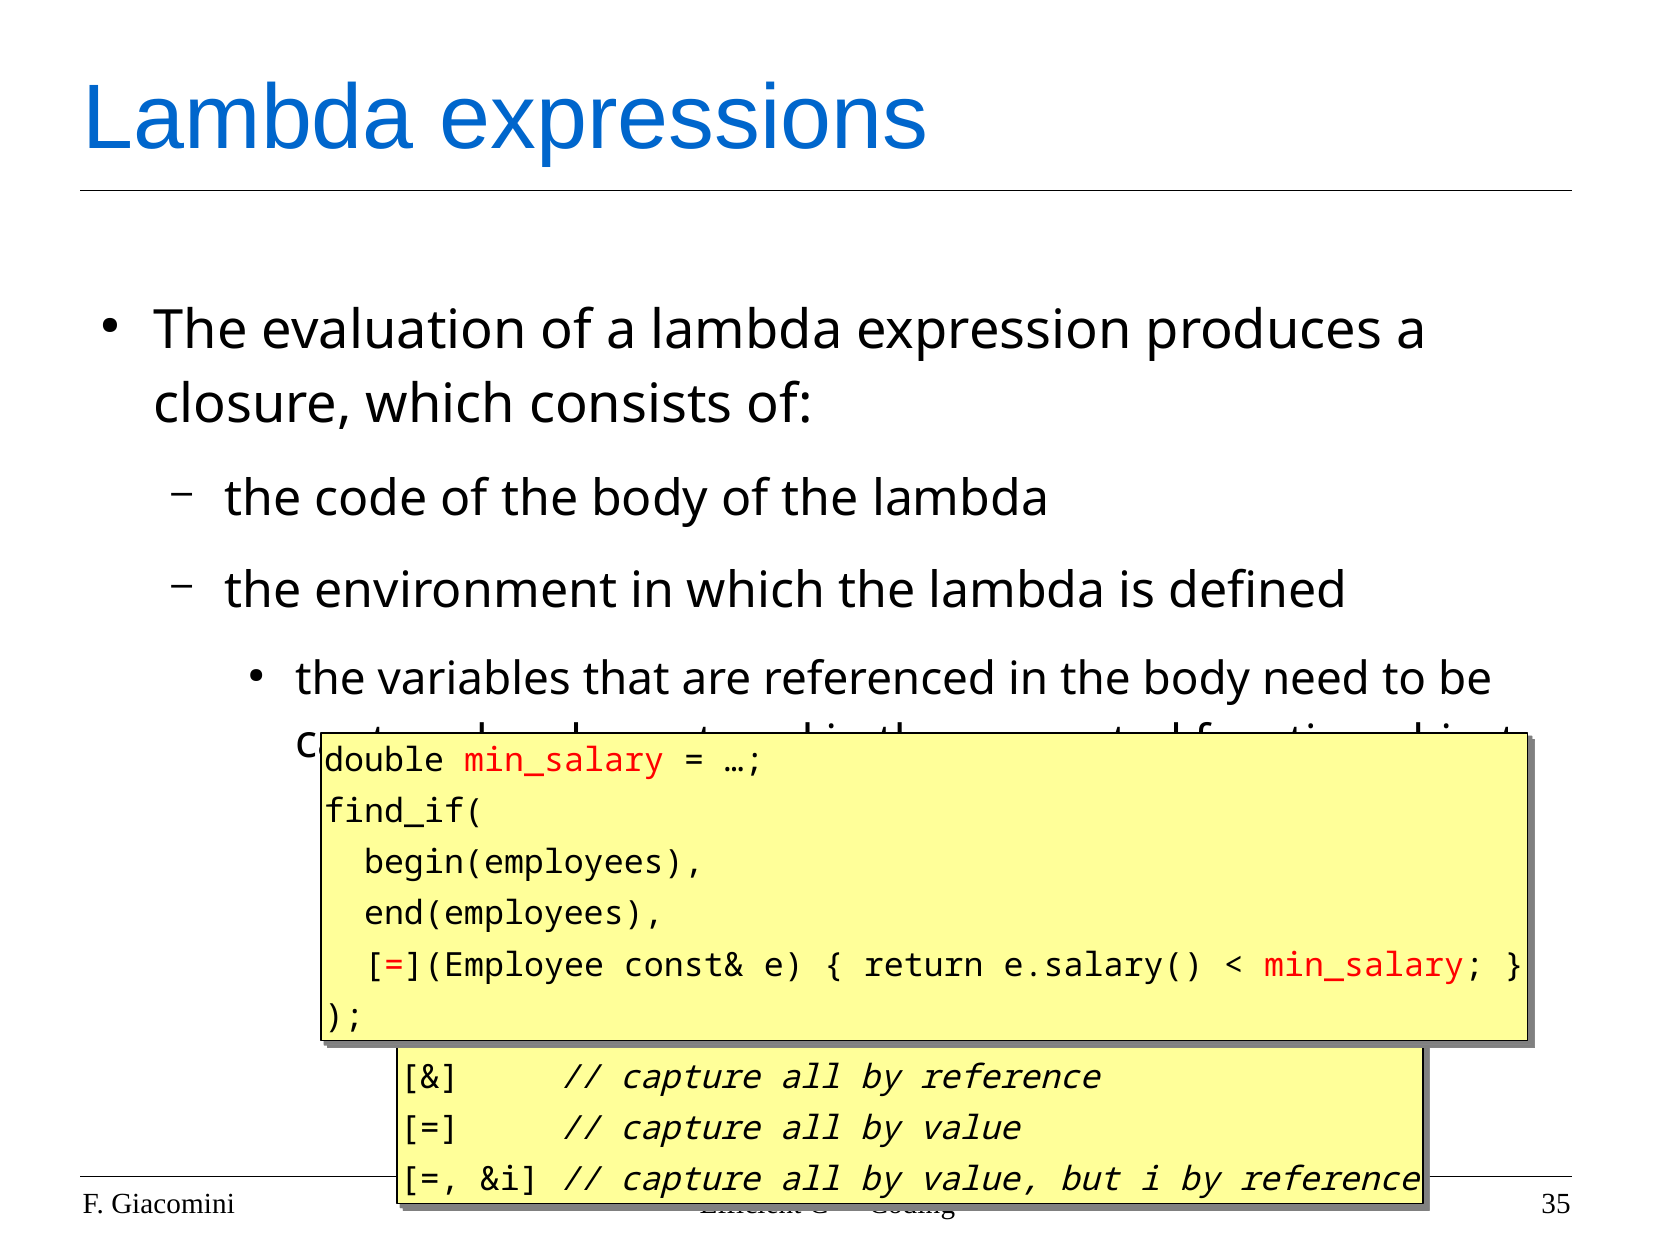

# Lambda expressions
The evaluation of a lambda expression produces a closure, which consists of:
the code of the body of the lambda
the environment in which the lambda is defined
the variables that are referenced in the body need to be captured and are stored in the generated function object
double min_salary = …;
find_if(
 begin(employees),
 end(employees),
 [=](Employee const& e) { return e.salary() < min_salary; }
);
[] // capture nothing
[&] // capture all by reference
[=] // capture all by value
[=, &i] // capture all by value, but i by reference
F. Giacomini
Efficient C++ Coding
35